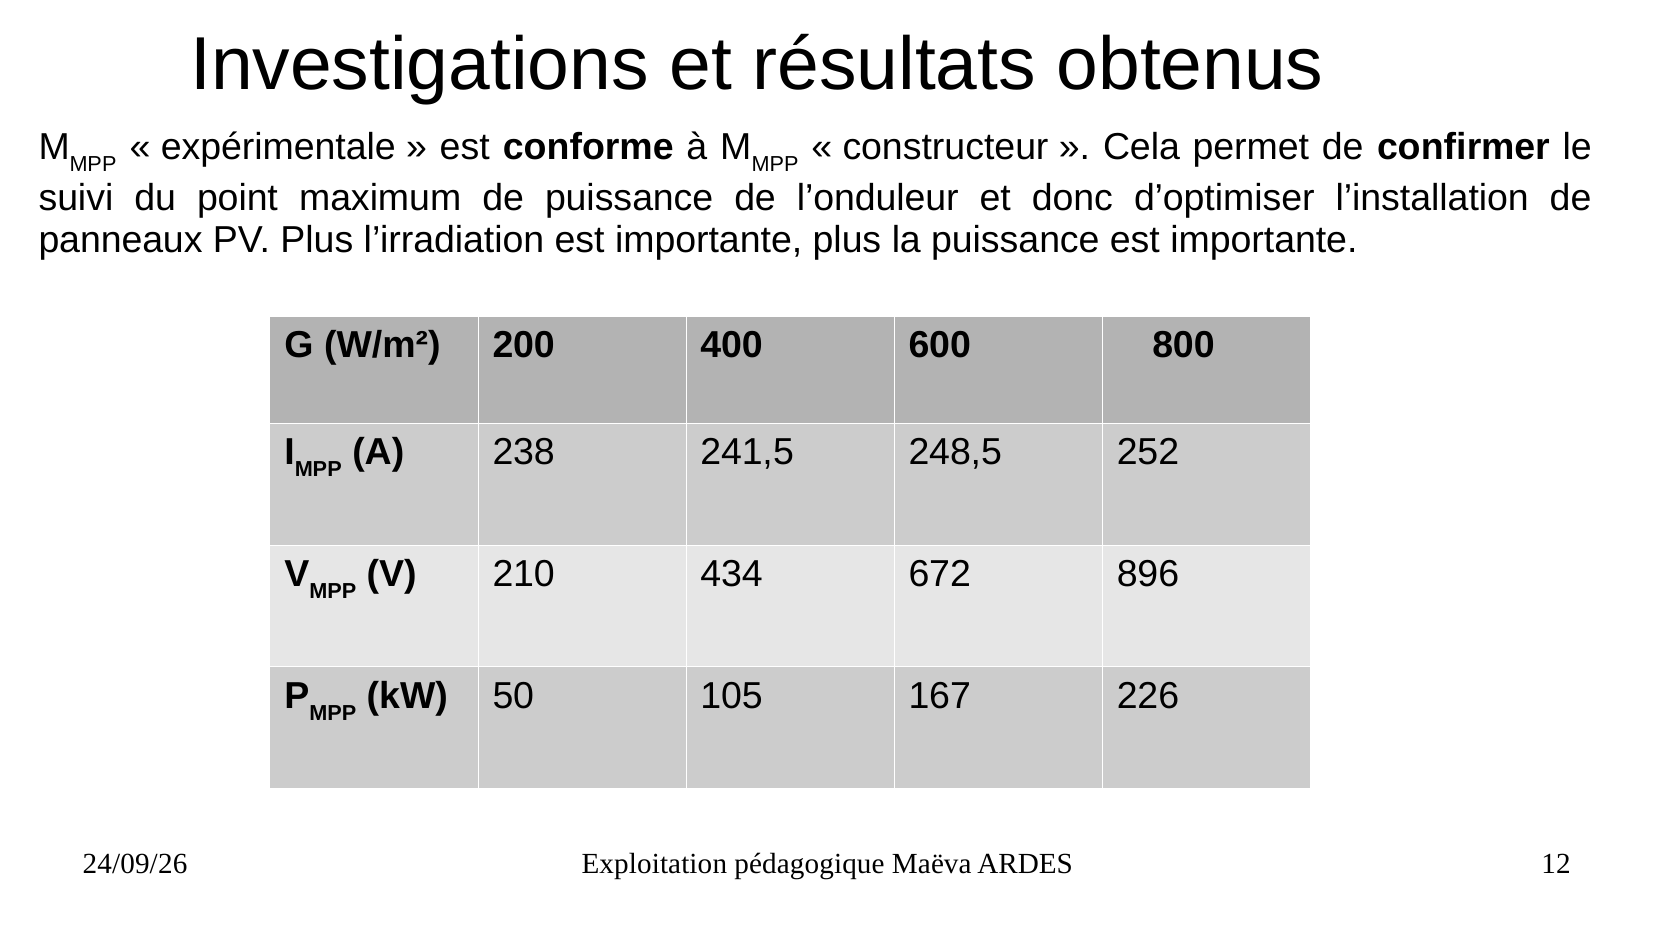

# Investigations et résultats obtenus
MMPP « expérimentale » est conforme à MMPP « constructeur ». Cela permet de confirmer le suivi du point maximum de puissance de l’onduleur et donc d’optimiser l’installation de panneaux PV. Plus l’irradiation est importante, plus la puissance est importante.
| G (W/m²) | 200 | 400 | 600 | 800 |
| --- | --- | --- | --- | --- |
| IMPP (A) | 238 | 241,5 | 248,5 | 252 |
| VMPP (V) | 210 | 434 | 672 | 896 |
| PMPP (kW) | 50 | 105 | 167 | 226 |
Exploitation pédagogique Maëva ARDES
12